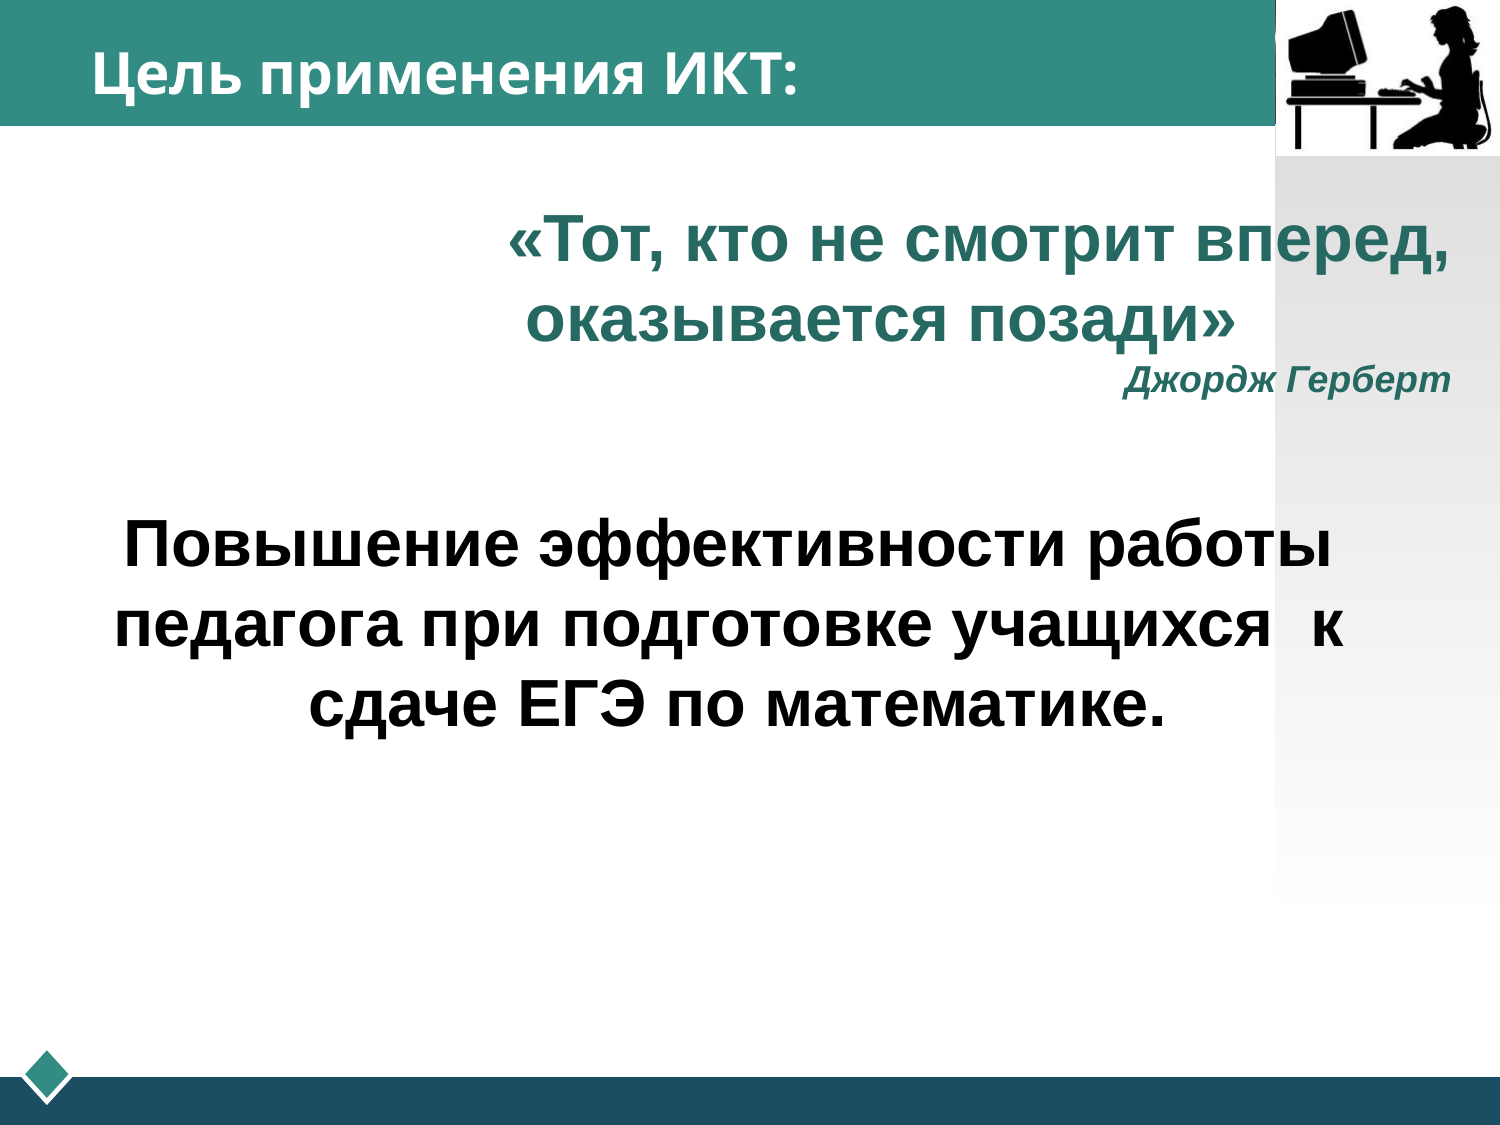

# Цель применения ИКТ:
«Тот, кто не смотрит вперед,
 оказывается позади»
 	Джордж Герберт
Повышение эффективности работы
педагога при подготовке учащихся к
сдаче ЕГЭ по математике.